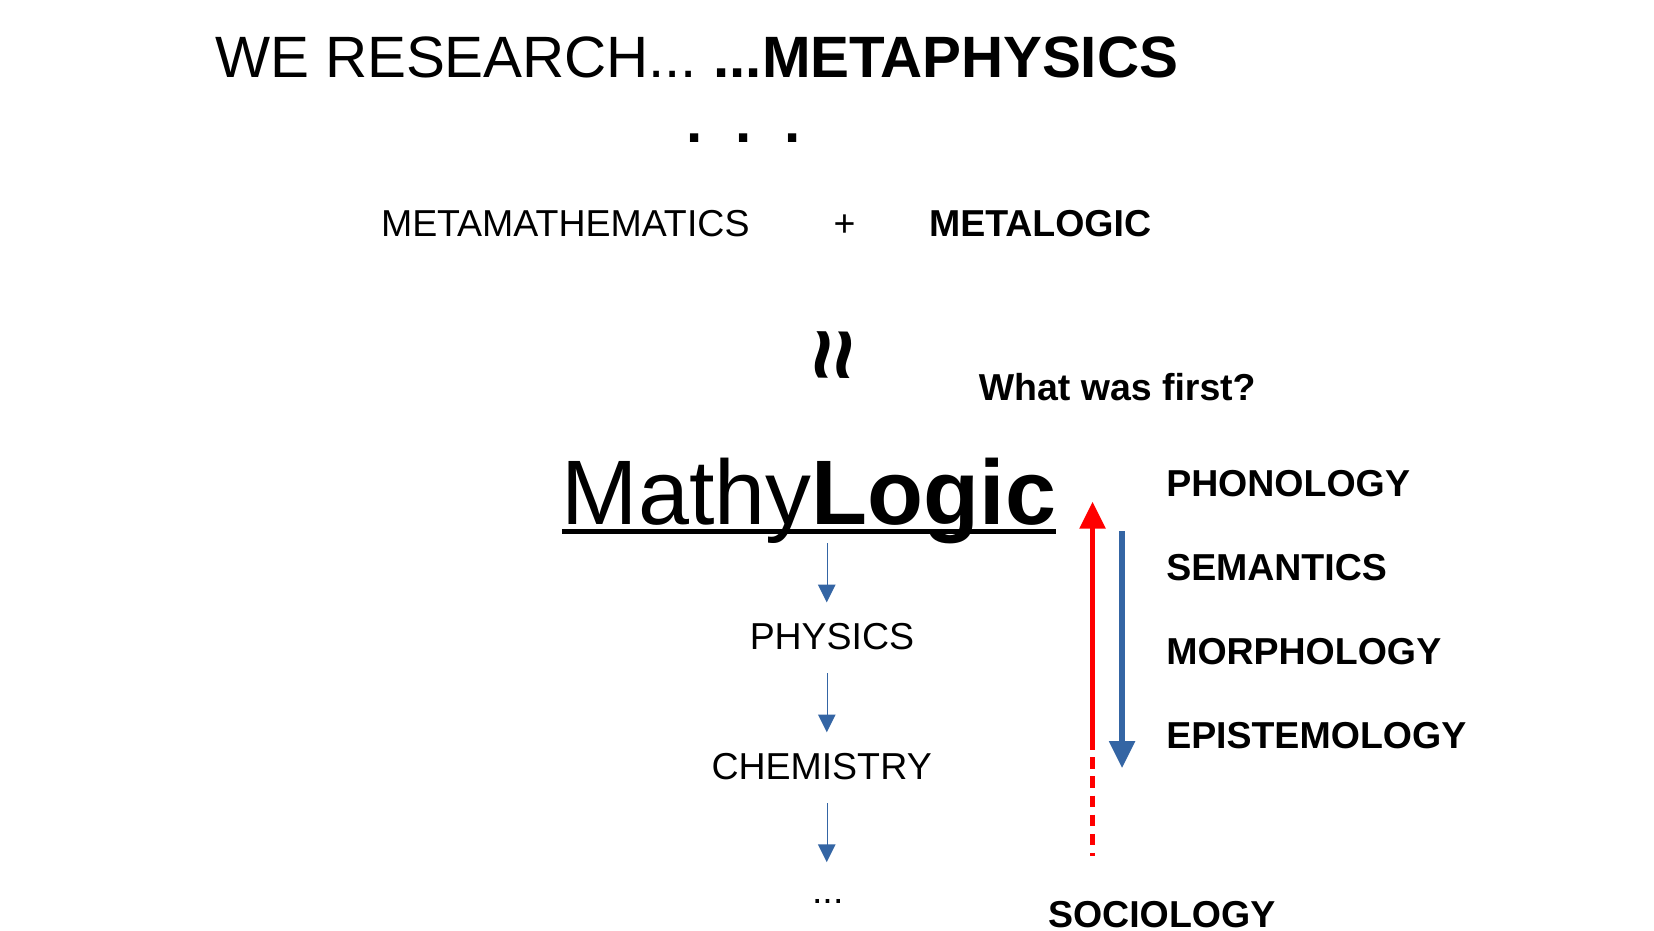

WE RESEARCH... ...METAPHYSICS
 . . .
METAMATHEMATICS + METALOGIC
≈
What was first?
PHONOLOGY
SEMANTICS
MORPHOLOGY
EPISTEMOLOGY
# MathyLogic
 PHYSICS
CHEMISTRY
...
SOCIOLOGY